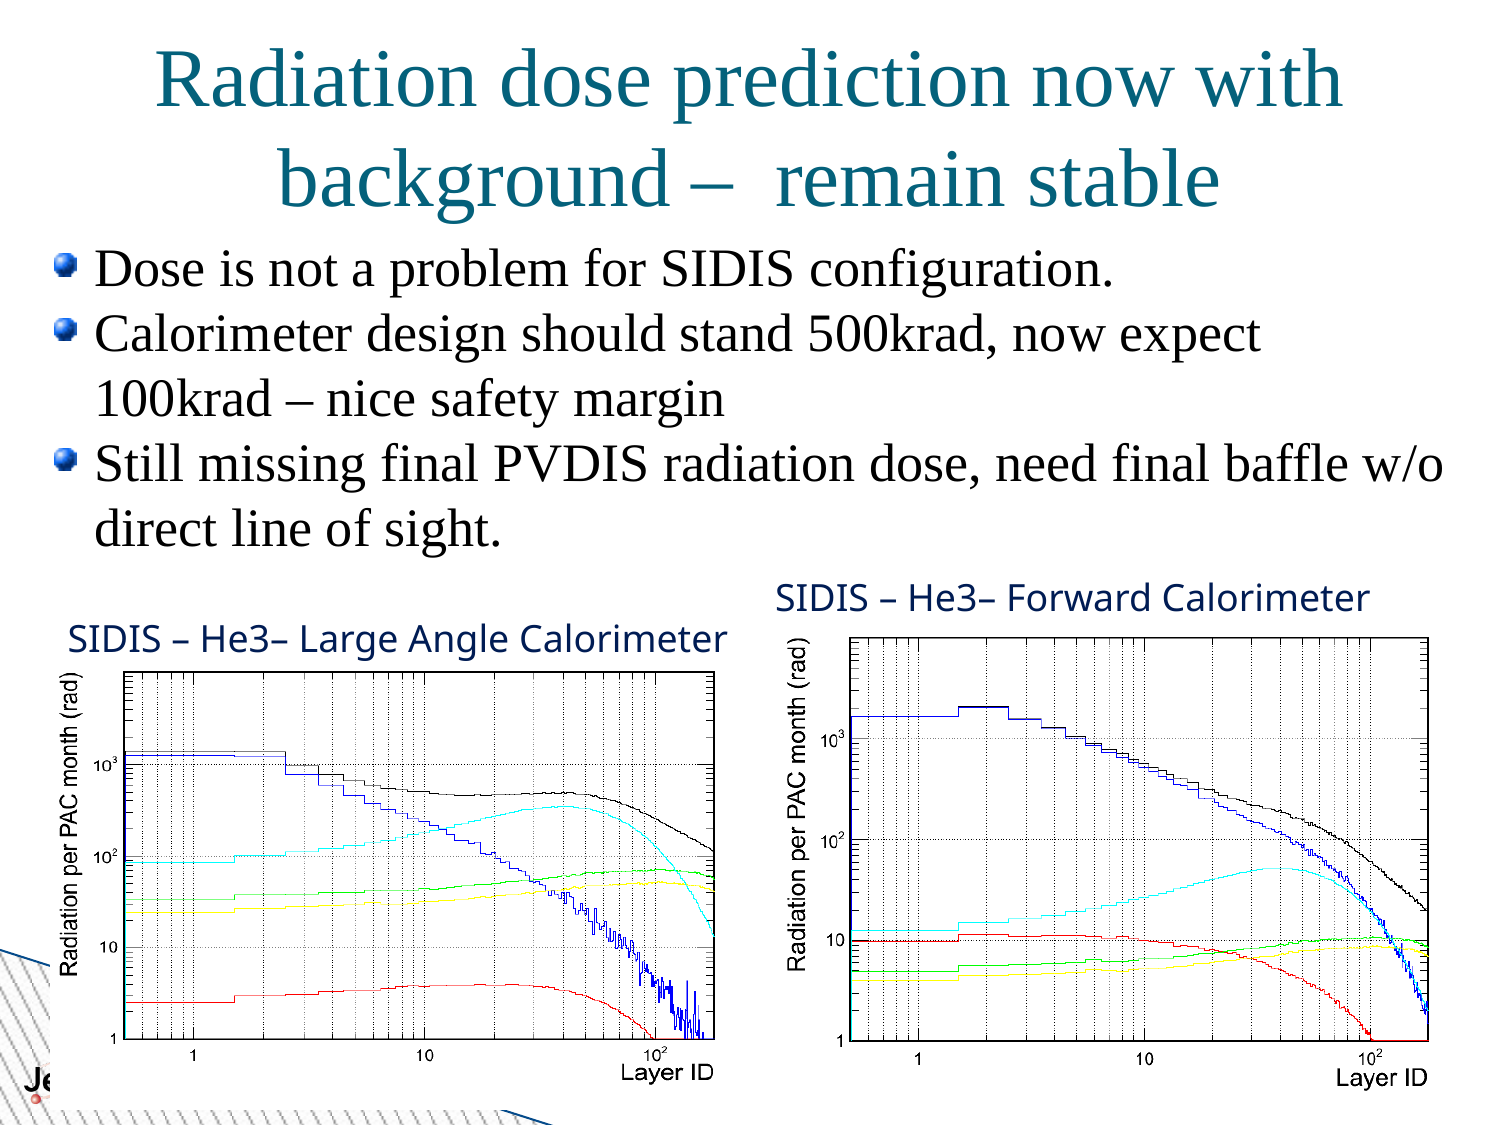

Radiation dose prediction now with background – remain stable
Dose is not a problem for SIDIS configuration.
Calorimeter design should stand 500krad, now expect 100krad – nice safety margin
Still missing final PVDIS radiation dose, need final baffle w/o direct line of sight.
SIDIS – He3– Forward Calorimeter
SIDIS – He3– Large Angle Calorimeter
SoLID Collaboration Meeting